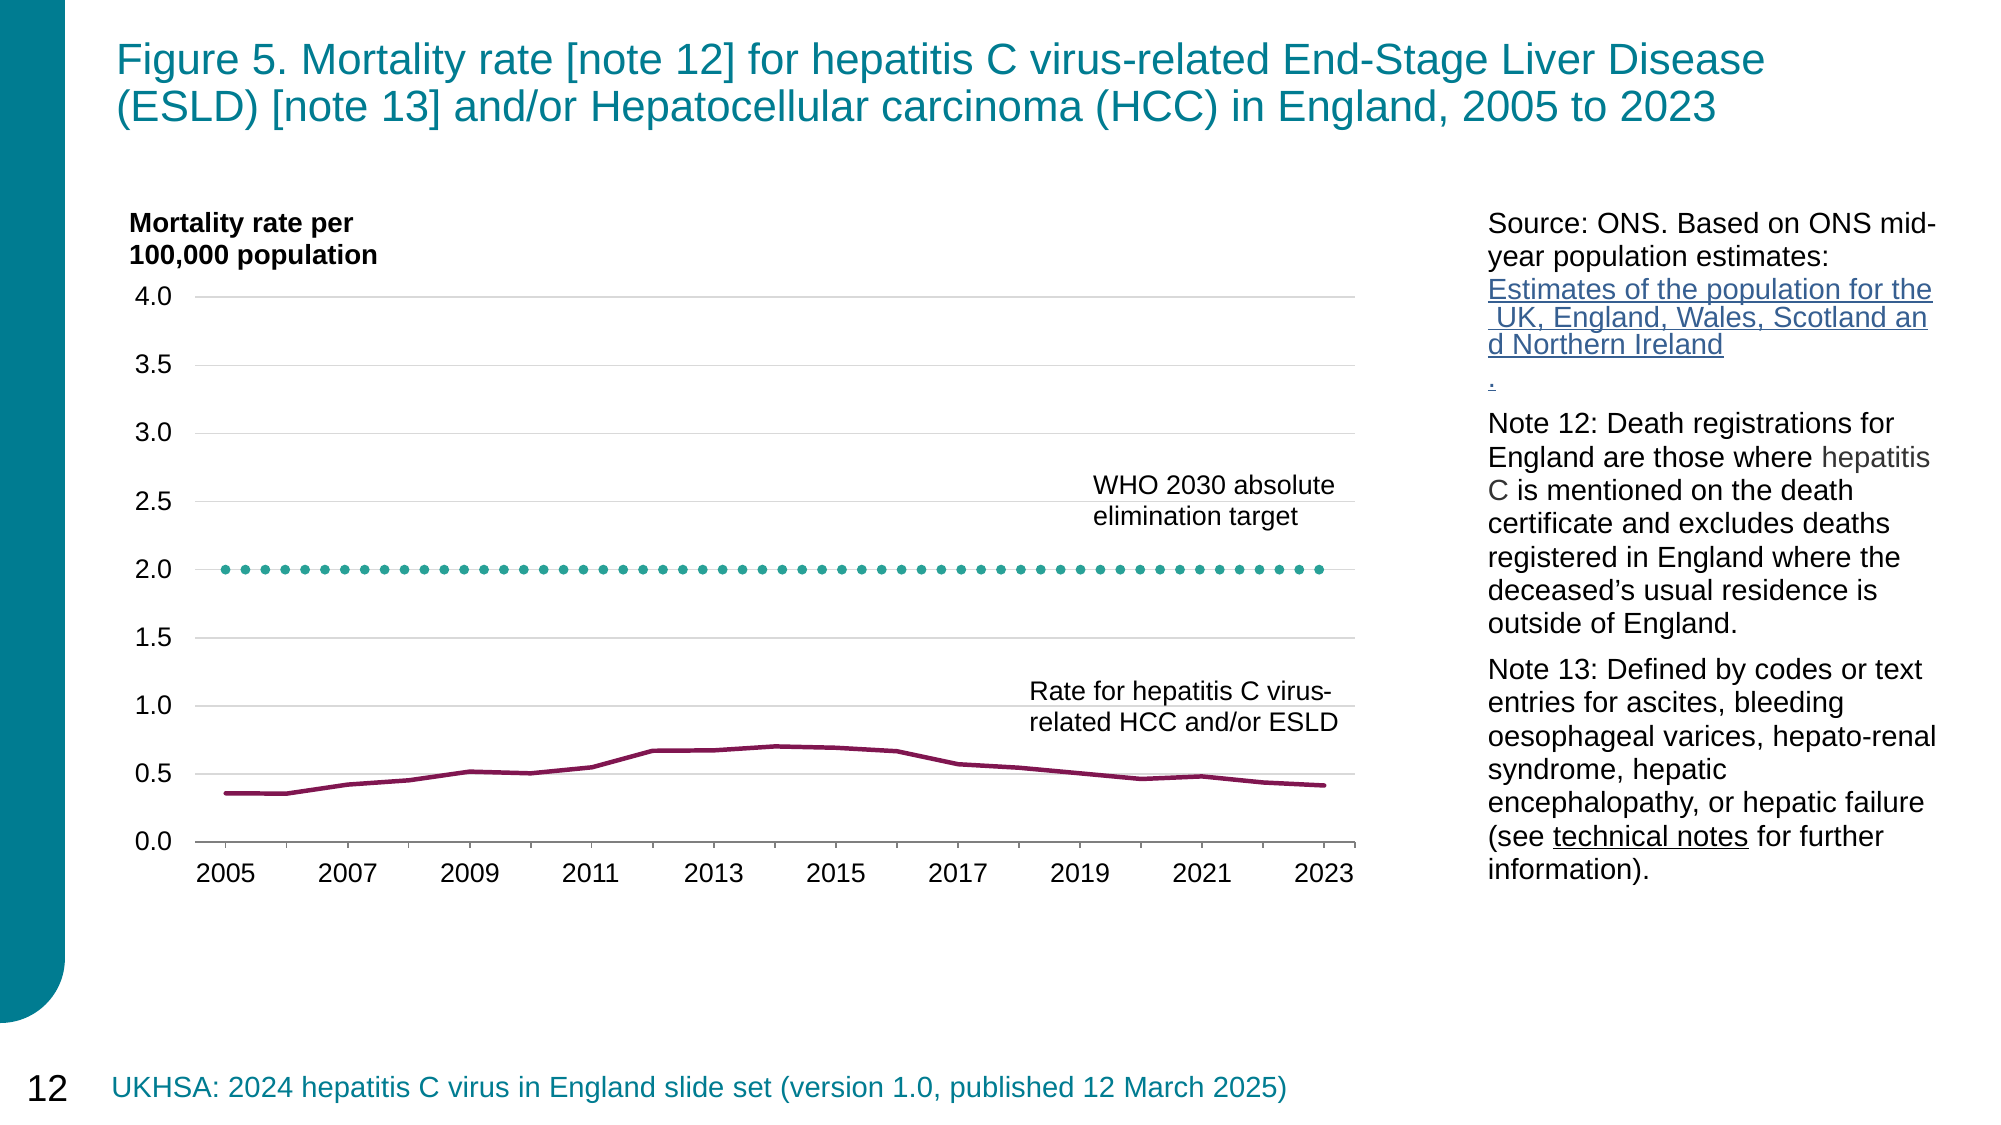

# Figure 5. Mortality rate [note 12] for hepatitis C virus-related End-Stage Liver Disease (ESLD) [note 13] and/or Hepatocellular carcinoma (HCC) in England, 2005 to 2023
Source: ONS. Based on ONS mid-year population estimates: Estimates of the population for the UK, England, Wales, Scotland and Northern Ireland.
Note 12: Death registrations for England are those where hepatitis C is mentioned on the death certificate and excludes deaths registered in England where the deceased’s usual residence is outside of England.
Note 13: Defined by codes or text entries for ascites, bleeding oesophageal varices, hepato-renal syndrome, hepatic encephalopathy, or hepatic failure (see technical notes for further information).
11
UKHSA: 2024 hepatitis C virus in England slide set (version 1.0, published 12 March 2025)